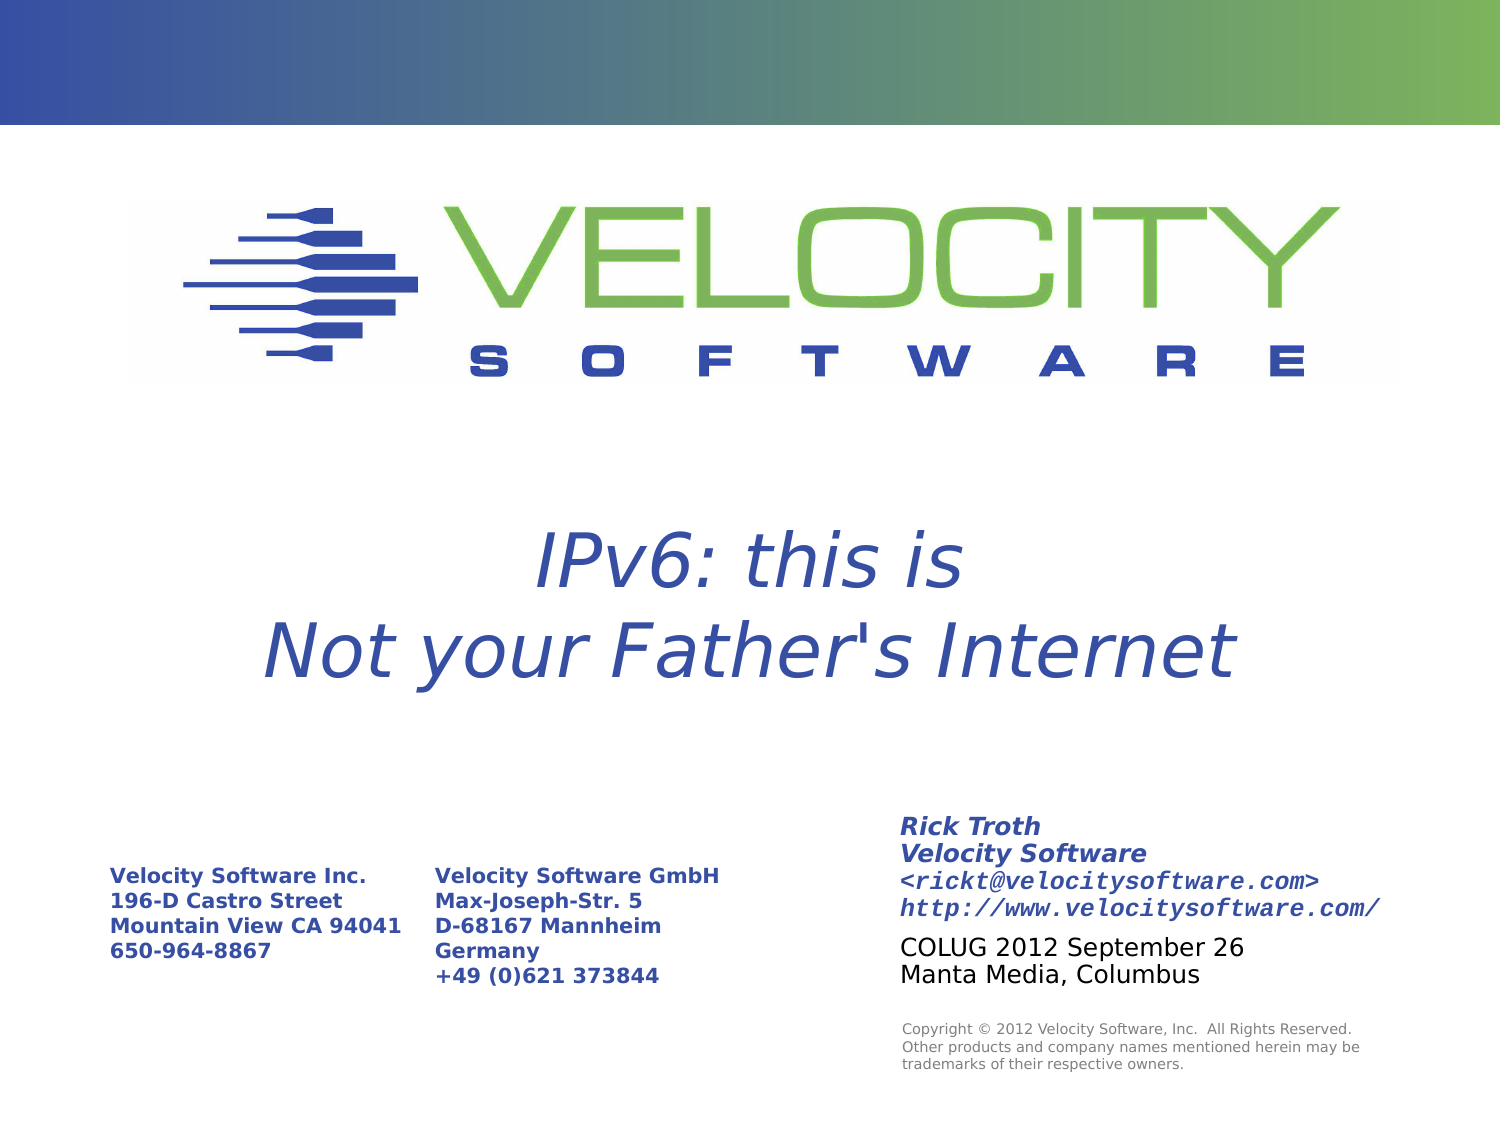

# IPv6: this is Not your Father's Internet
Rick Troth
Velocity Software
<rickt@velocitysoftware.com>
http://www.velocitysoftware.com/
COLUG 2012 September 26
Manta Media, Columbus